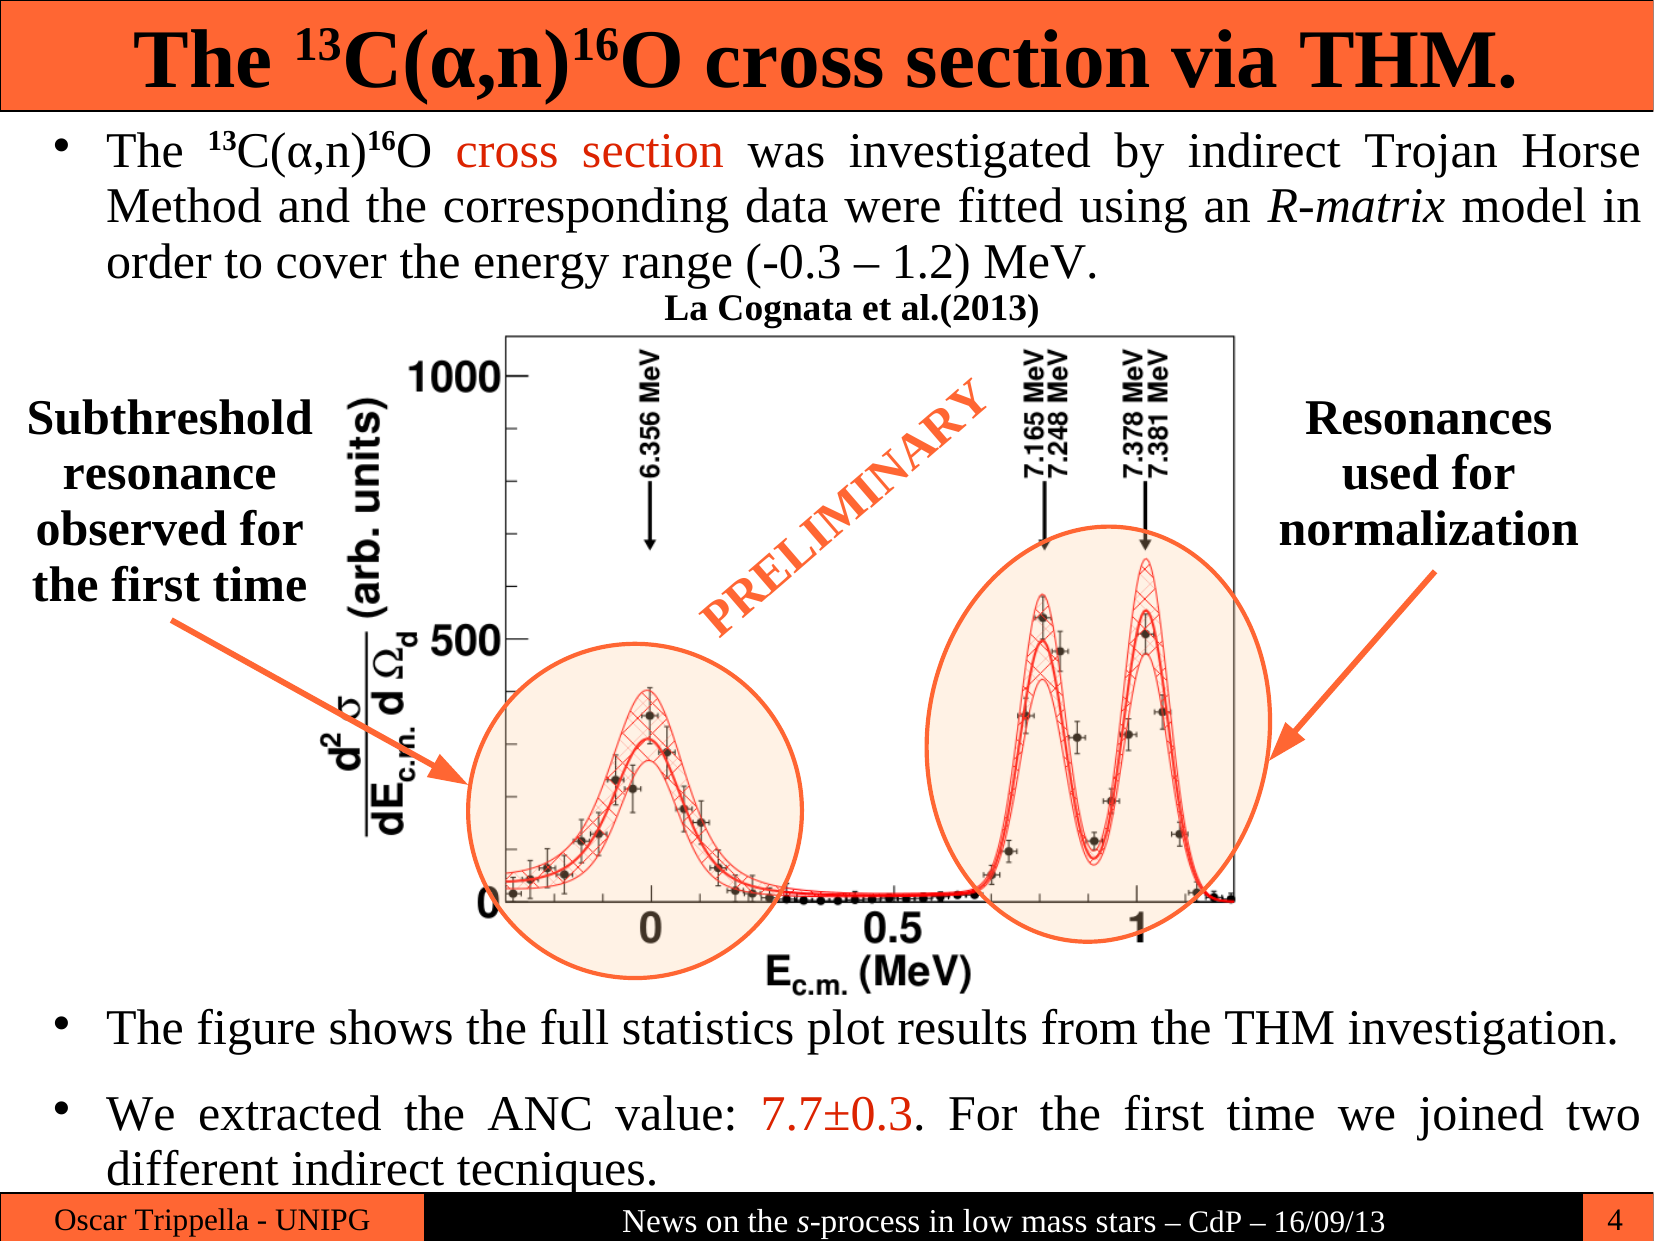

The 13C(α,n)16O cross section via THM.
# The 13C(α,n)16O cross section was investigated by indirect Trojan Horse Method and the corresponding data were fitted using an R-matrix model in order to cover the energy range (-0.3 – 1.2) MeV.
The figure shows the full statistics plot results from the THM investigation.
We extracted the ANC value: 7.7±0.3. For the first time we joined two different indirect tecniques.
La Cognata et al.(2013)
Subthreshold resonance observed for the first time
Resonances used for normalization
PRELIMINARY
Oscar Trippella - UNIPG
News on the s-process in low mass stars – CdP – 16/09/13
4